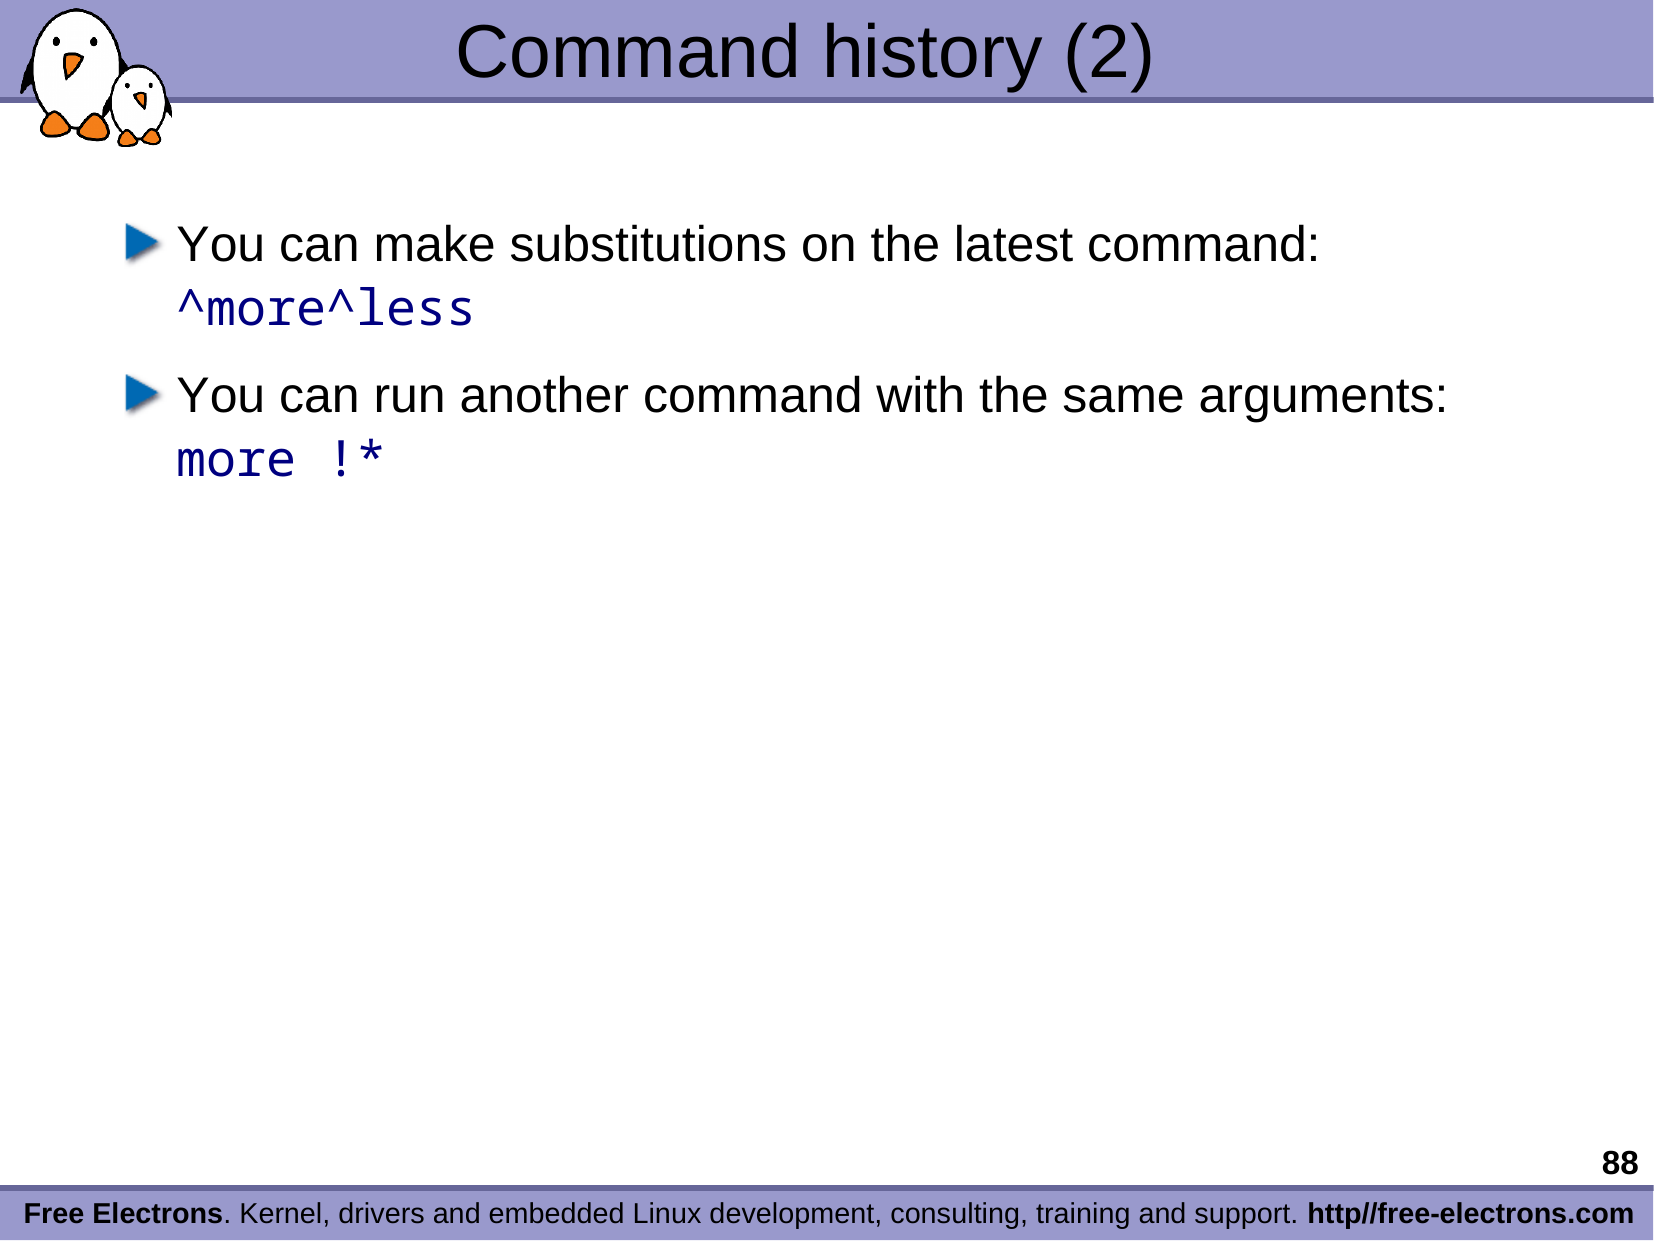

# Command history (2)
You can make substitutions on the latest command:
^more^less
You can run another command with the same arguments:
more !*